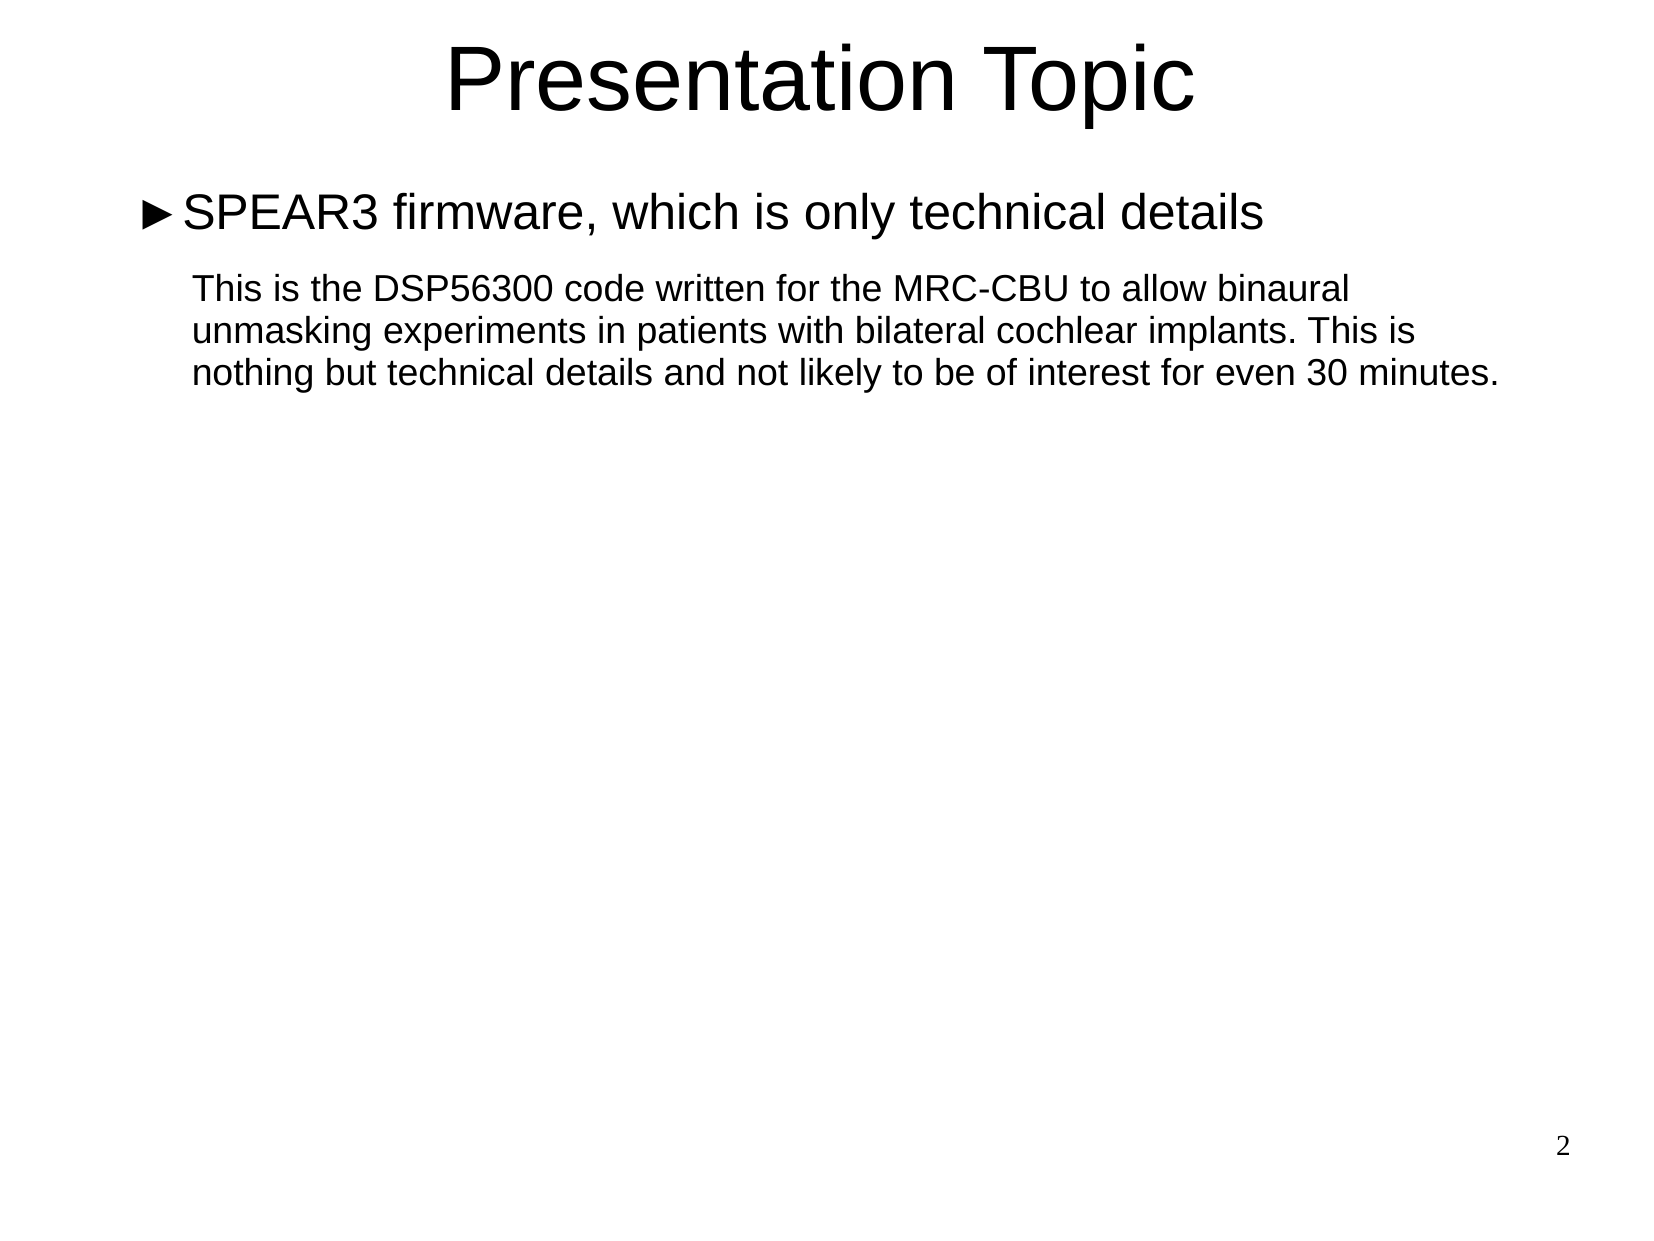

# Presentation Topic
►SPEAR3 firmware, which is only technical details
This is the DSP56300 code written for the MRC-CBU to allow binaural unmasking experiments in patients with bilateral cochlear implants. This is nothing but technical details and not likely to be of interest for even 30 minutes.
2